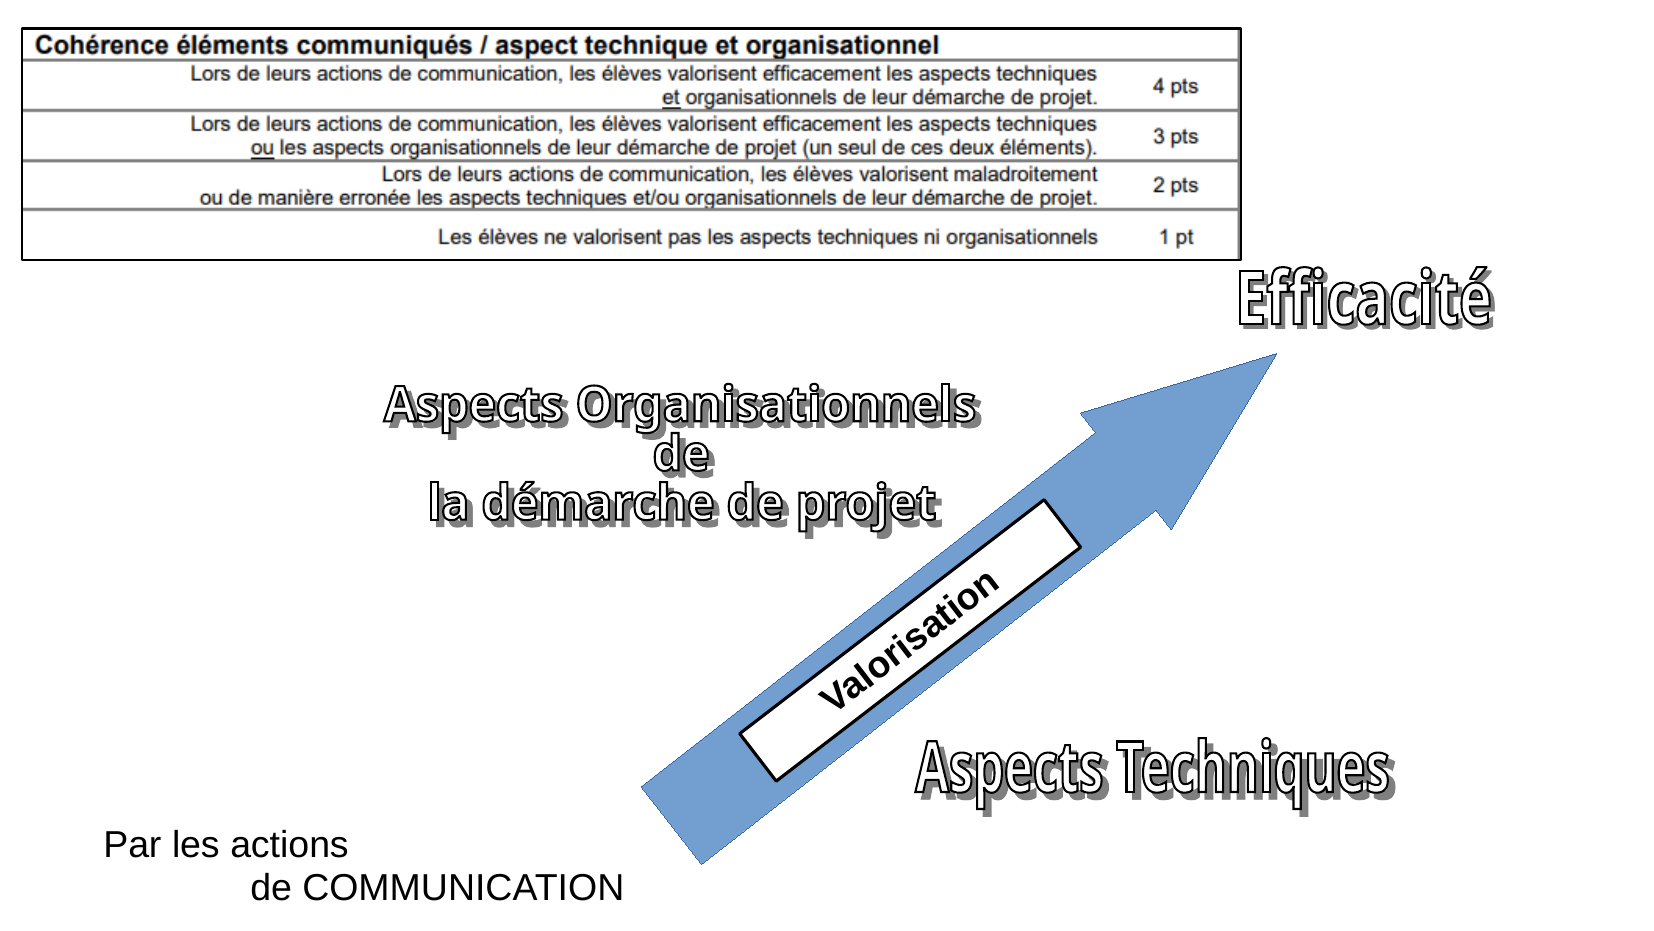

Efficacité
Aspects Organisationnels
de
la démarche de projet
Valorisation
Aspects Techniques
Par les actions
 de COMMUNICATION